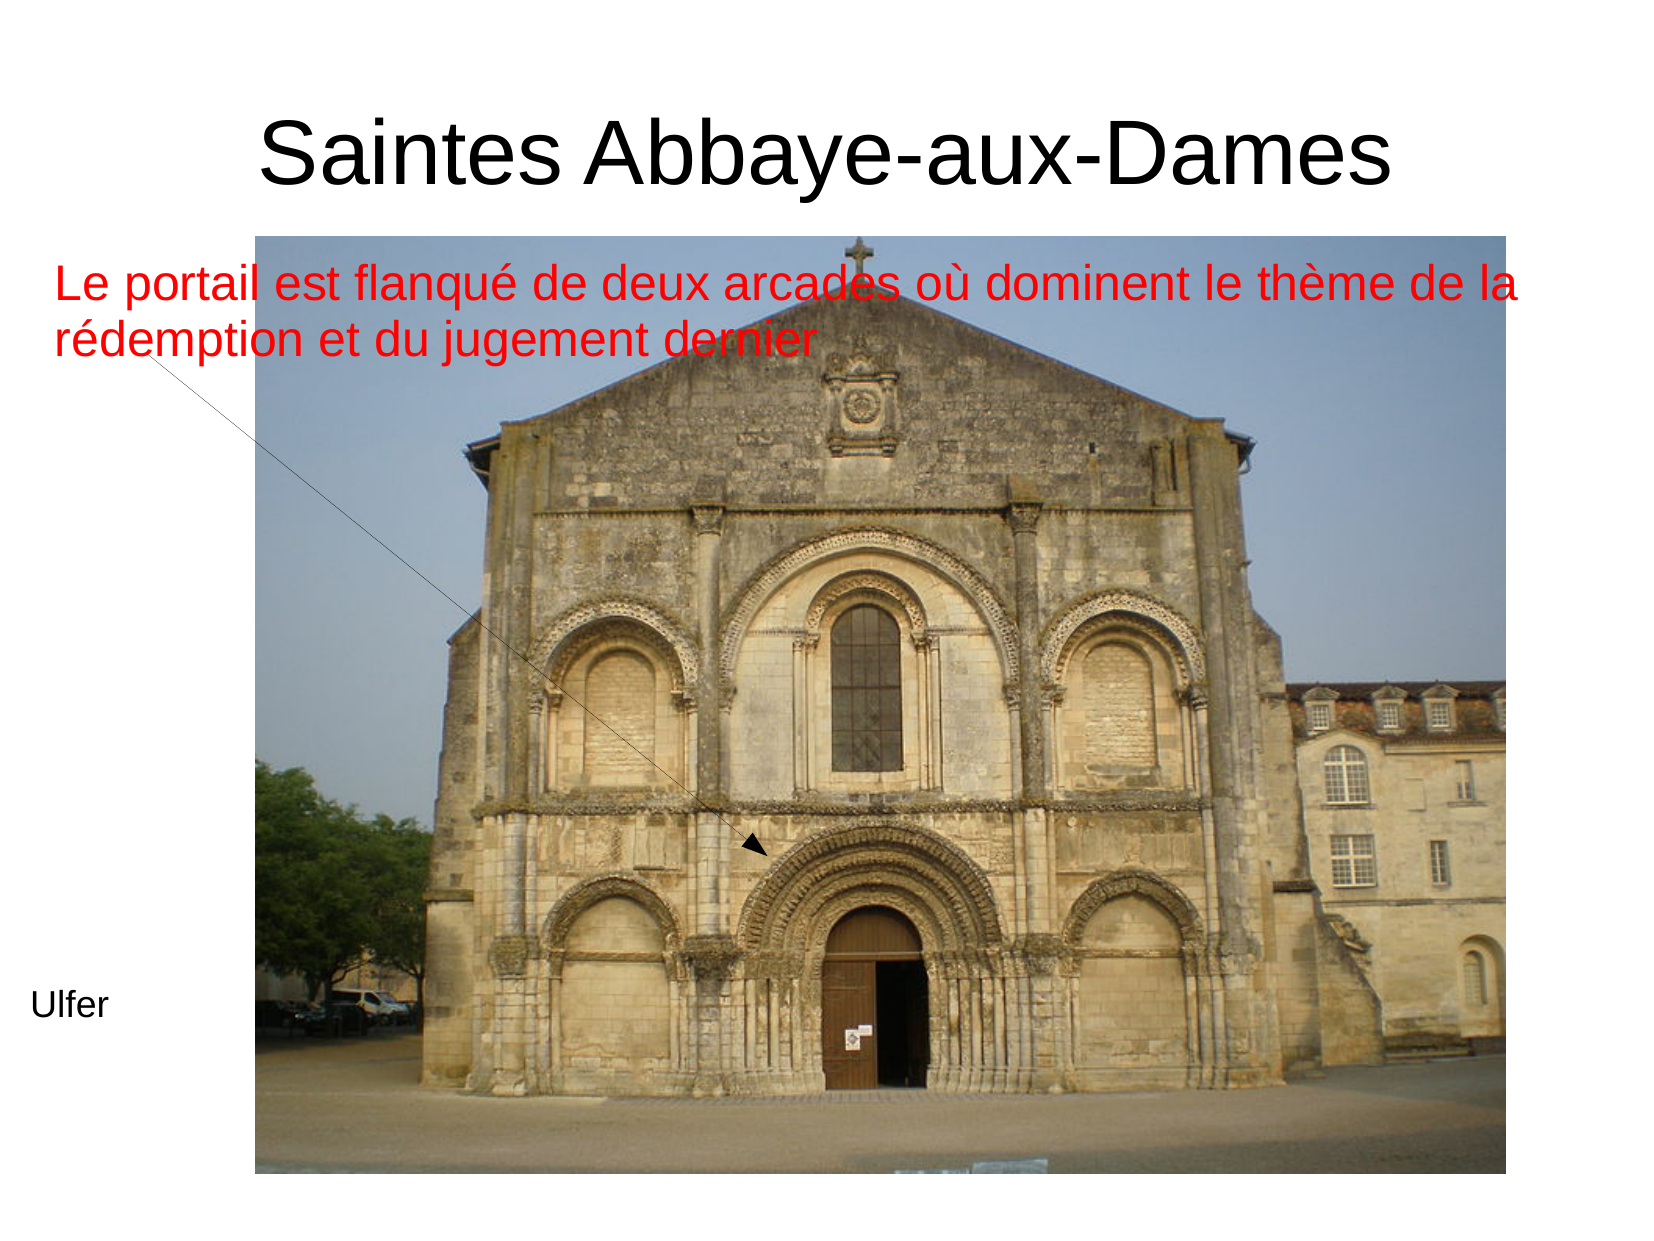

# Saintes Abbaye-aux-Dames
Le portail est flanqué de deux arcades où dominent le thème de la rédemption et du jugement dernier
Ulfer